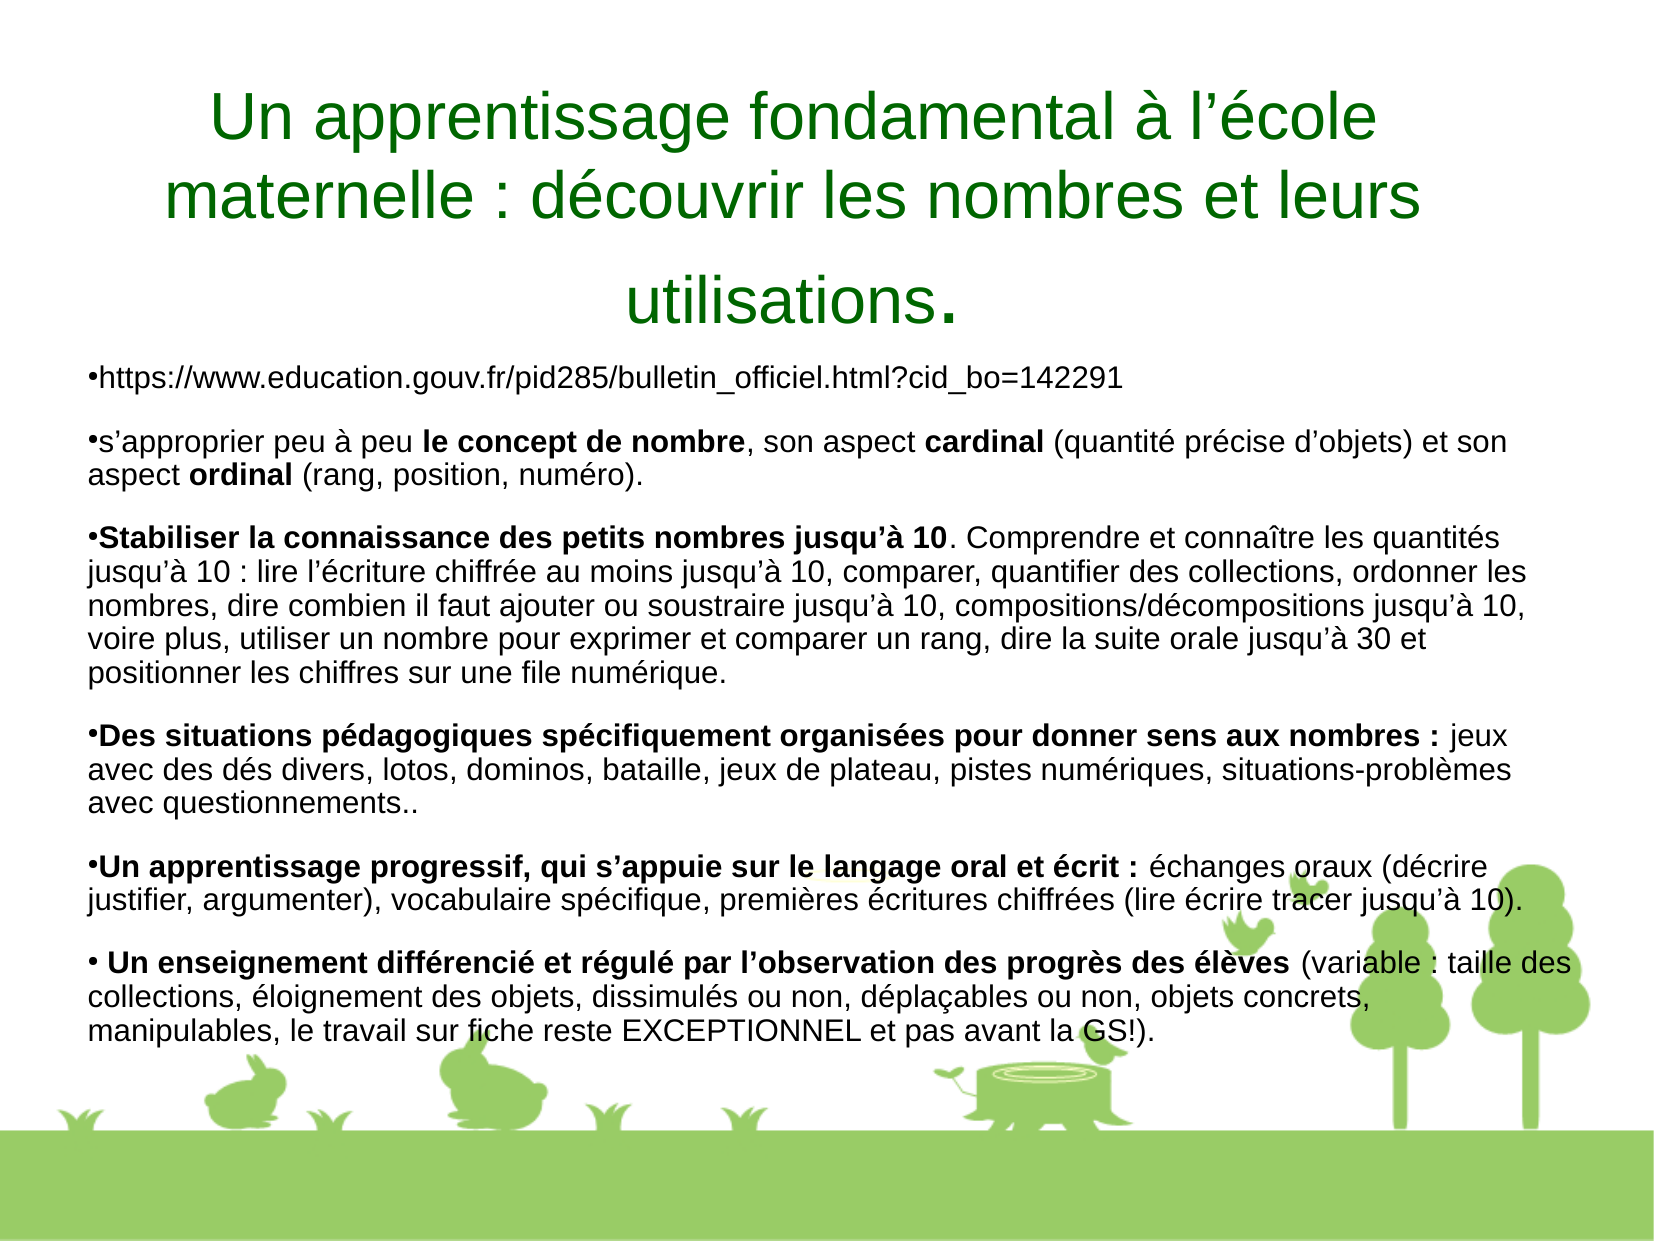

# Un apprentissage fondamental à l’école maternelle : découvrir les nombres et leurs utilisations.
https://www.education.gouv.fr/pid285/bulletin_officiel.html?cid_bo=142291
s’approprier peu à peu le concept de nombre, son aspect cardinal (quantité précise d’objets) et son aspect ordinal (rang, position, numéro).
Stabiliser la connaissance des petits nombres jusqu’à 10. Comprendre et connaître les quantités jusqu’à 10 : lire l’écriture chiffrée au moins jusqu’à 10, comparer, quantifier des collections, ordonner les nombres, dire combien il faut ajouter ou soustraire jusqu’à 10, compositions/décompositions jusqu’à 10, voire plus, utiliser un nombre pour exprimer et comparer un rang, dire la suite orale jusqu’à 30 et positionner les chiffres sur une file numérique.
Des situations pédagogiques spécifiquement organisées pour donner sens aux nombres : jeux avec des dés divers, lotos, dominos, bataille, jeux de plateau, pistes numériques, situations-problèmes avec questionnements..
Un apprentissage progressif, qui s’appuie sur le langage oral et écrit : échanges oraux (décrire justifier, argumenter), vocabulaire spécifique, premières écritures chiffrées (lire écrire tracer jusqu’à 10).
 Un enseignement différencié et régulé par l’observation des progrès des élèves (variable : taille des collections, éloignement des objets, dissimulés ou non, déplaçables ou non, objets concrets, manipulables, le travail sur fiche reste EXCEPTIONNEL et pas avant la GS!).